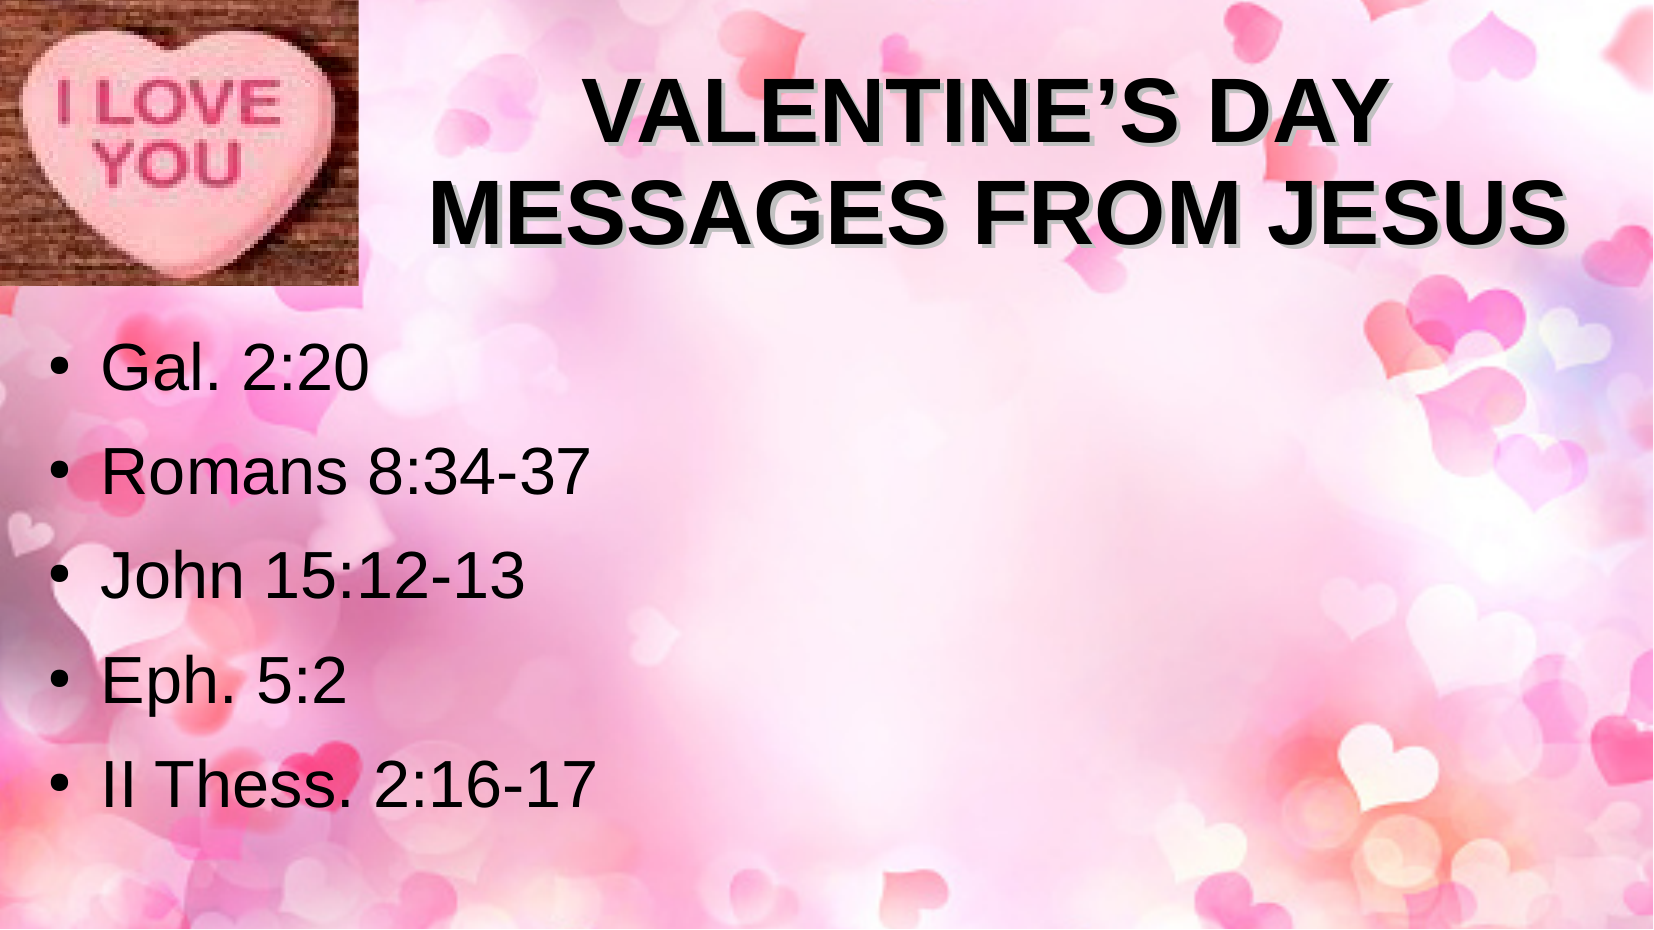

# VALENTINE’S DAY MESSAGES FROM JESUS
Gal. 2:20
Romans 8:34-37
John 15:12-13
Eph. 5:2
II Thess. 2:16-17